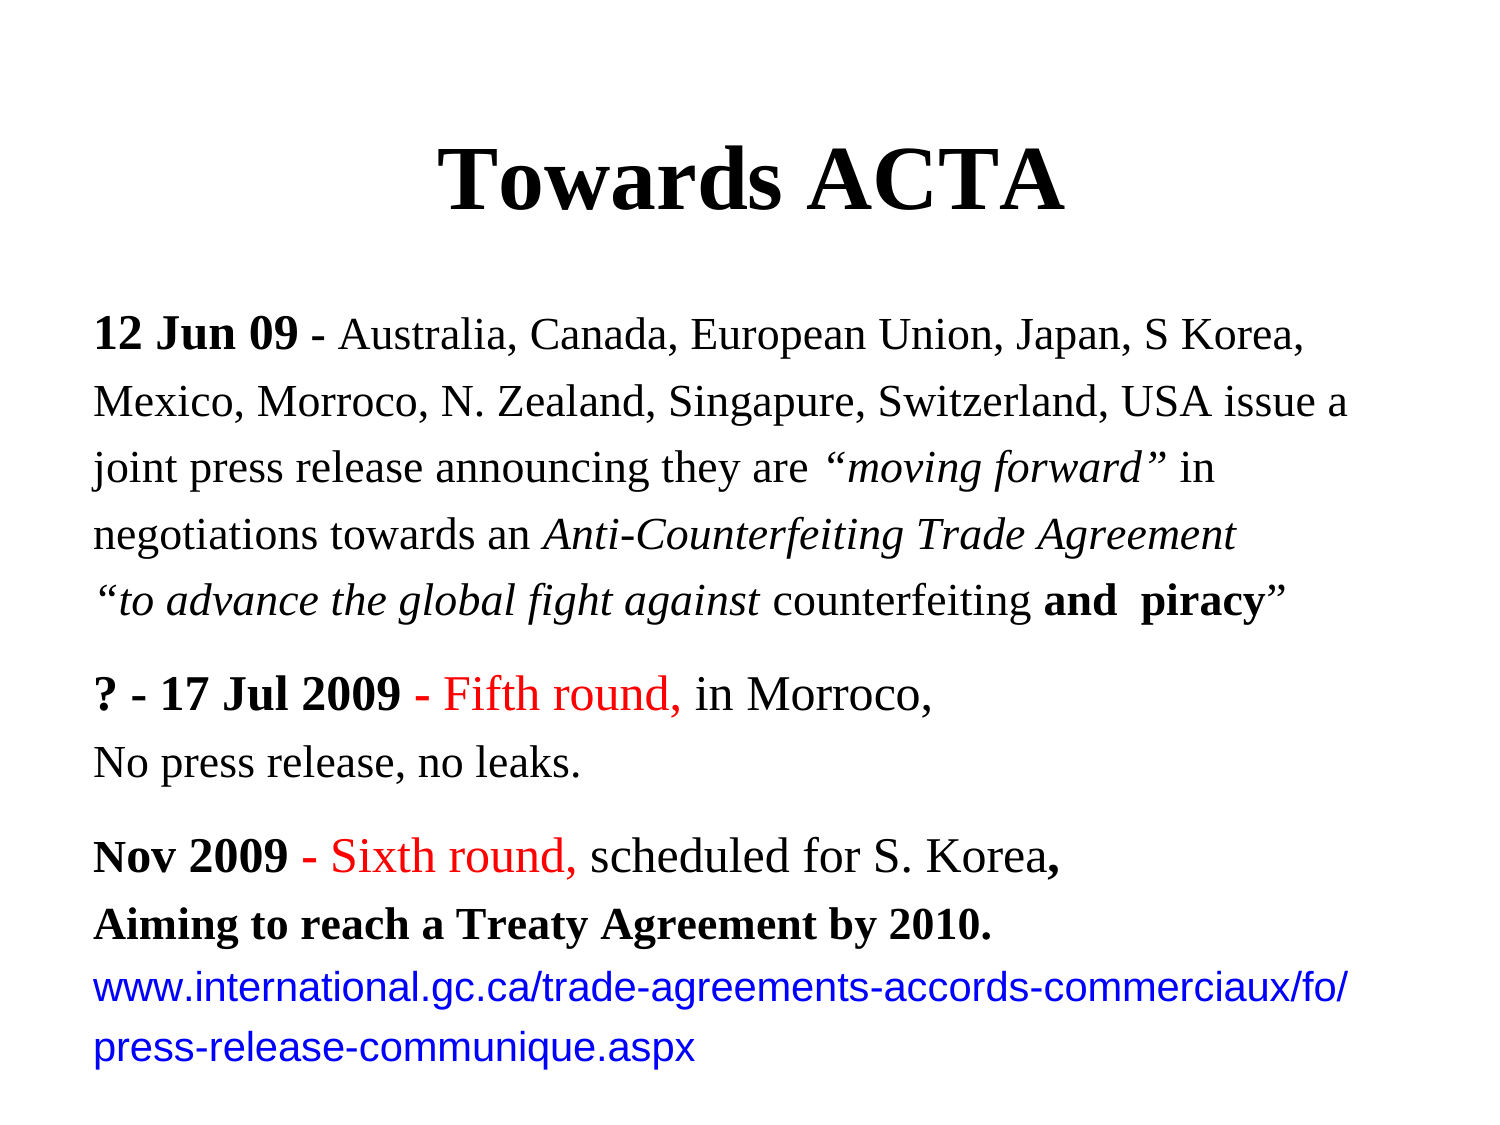

# Towards ACTA
12 Jun 09 - Australia, Canada, European Union, Japan, S Korea, Mexico, Morroco, N. Zealand, Singapure, Switzerland, USA issue a joint press release announcing they are “moving forward” in negotiations towards an Anti-Counterfeiting Trade Agreement
“to advance the global fight against counterfeiting and piracy”
? - 17 Jul 2009 - Fifth round, in Morroco,
No press release, no leaks.
Nov 2009 - Sixth round, scheduled for S. Korea,
Aiming to reach a Treaty Agreement by 2010.
www.international.gc.ca/trade-agreements-accords-commerciaux/fo/press-release-communique.aspx